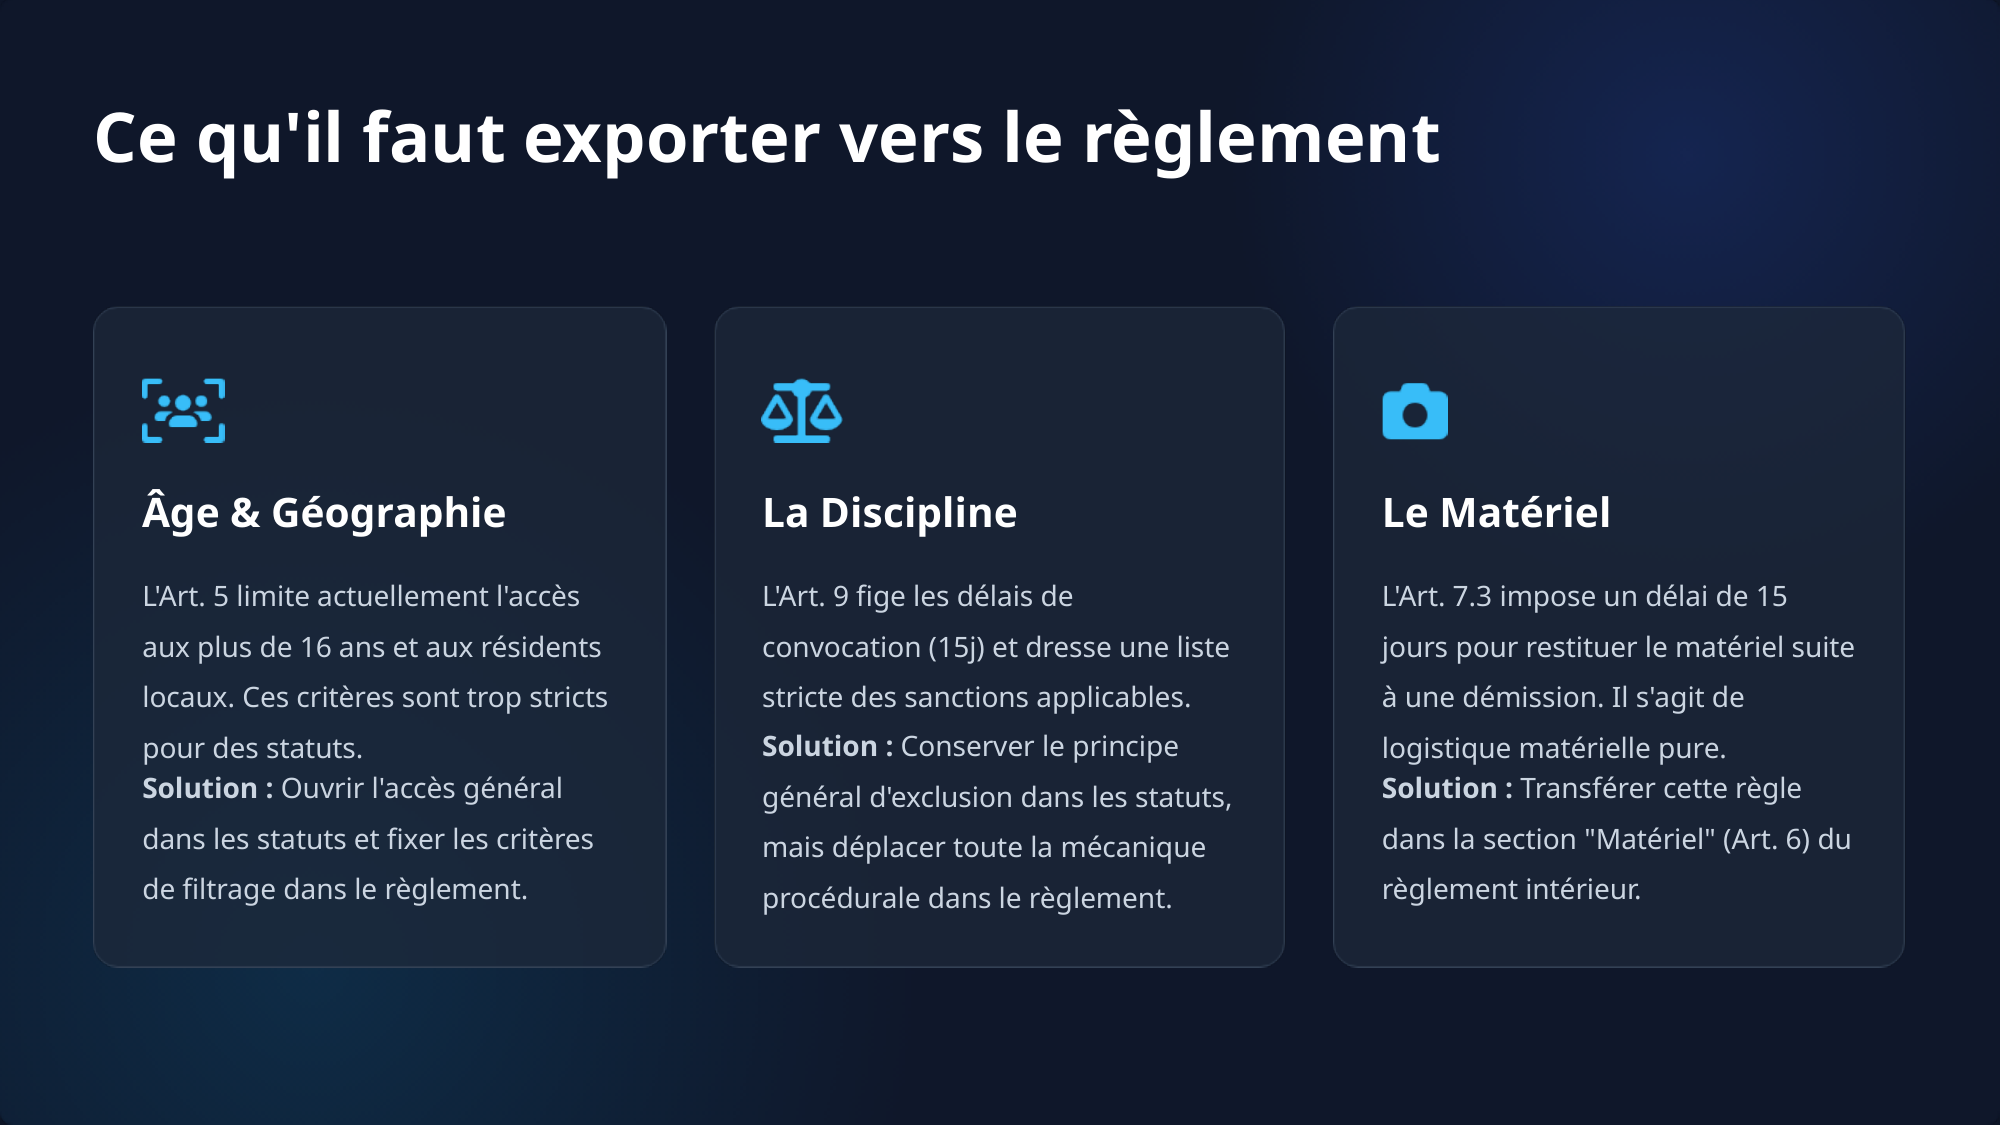

Ce qu'il faut exporter vers le règlement
Âge & Géographie
La Discipline
Le Matériel
L'Art. 5 limite actuellement l'accès aux plus de 16 ans et aux résidents locaux. Ces critères sont trop stricts pour des statuts.
L'Art. 9 fige les délais de convocation (15j) et dresse une liste stricte des sanctions applicables.
L'Art. 7.3 impose un délai de 15 jours pour restituer le matériel suite à une démission. Il s'agit de logistique matérielle pure.
Solution : Conserver le principe général d'exclusion dans les statuts, mais déplacer toute la mécanique procédurale dans le règlement.
Solution : Ouvrir l'accès général dans les statuts et fixer les critères de filtrage dans le règlement.
Solution : Transférer cette règle dans la section "Matériel" (Art. 6) du règlement intérieur.